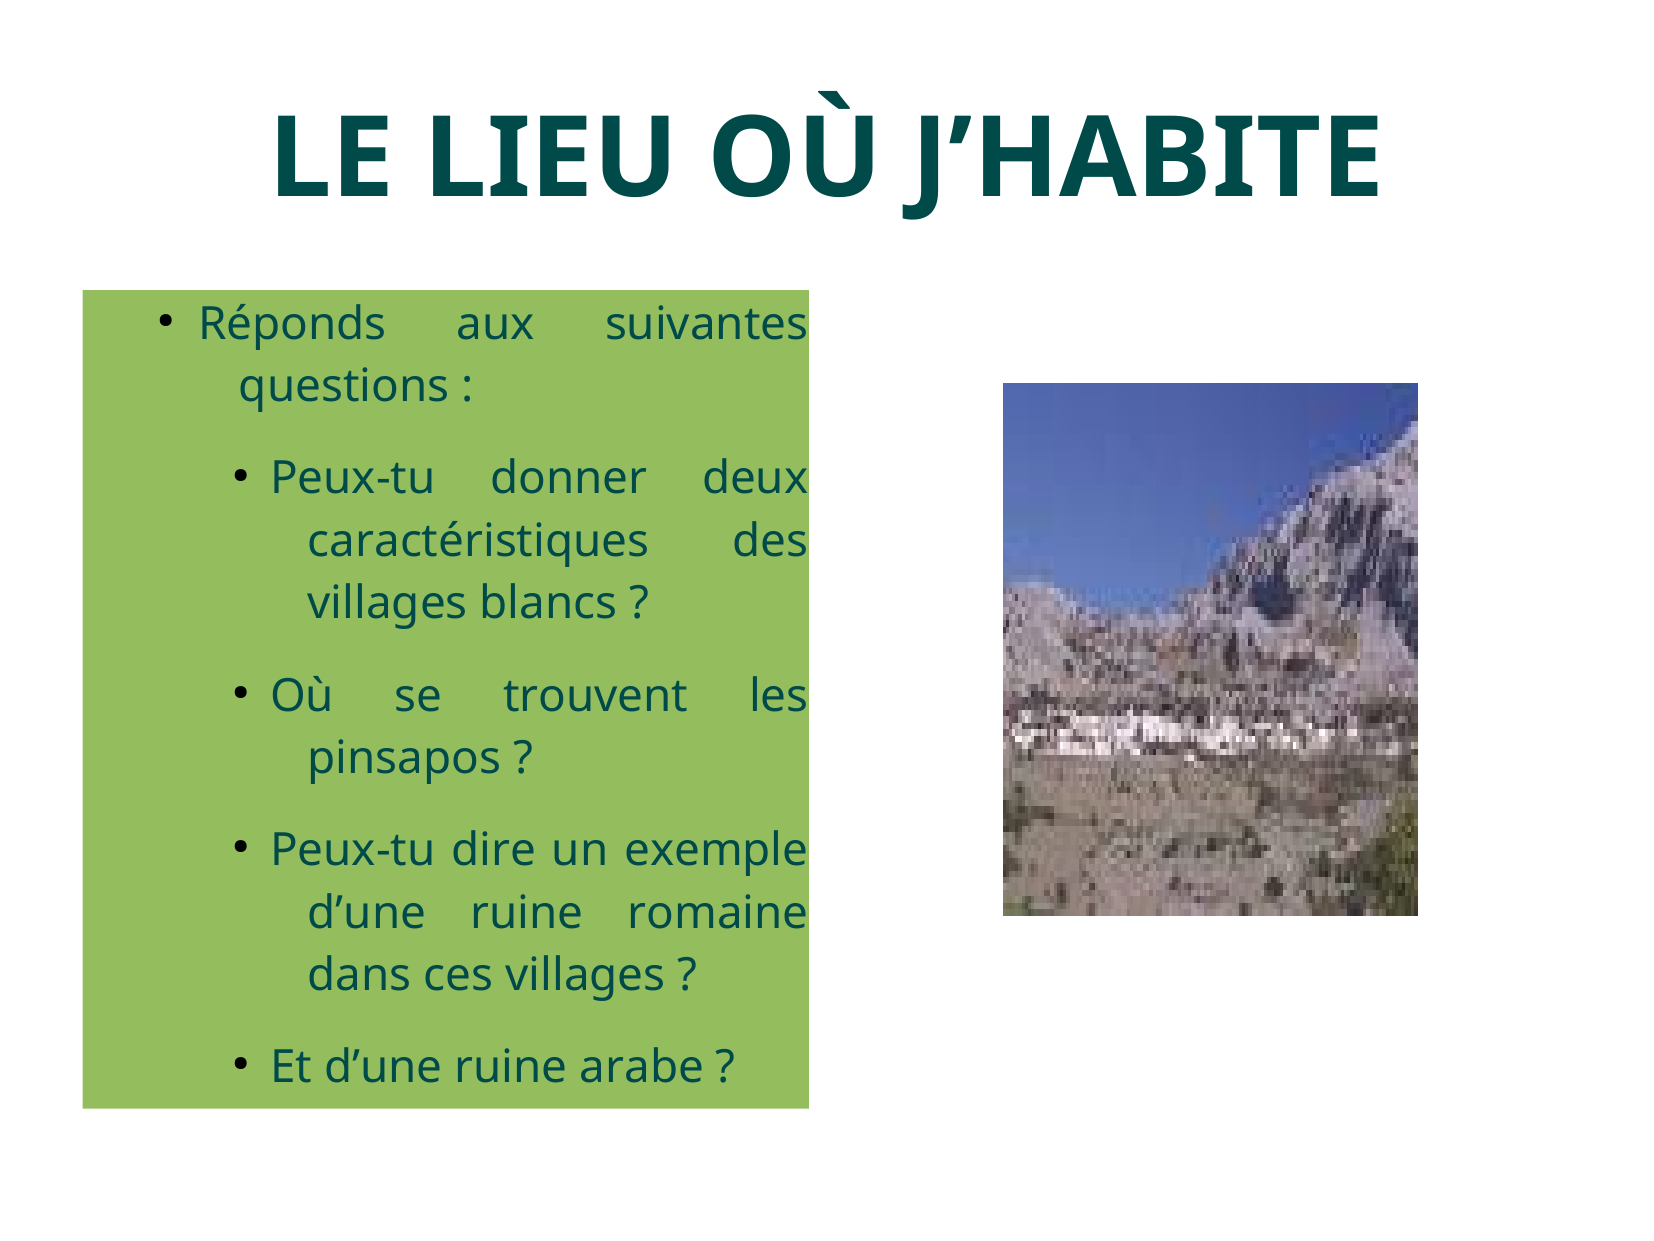

# LE LIEU OÙ J’HABITE
Réponds aux suivantes questions :
Peux-tu donner deux caractéristiques des villages blancs ?
Où se trouvent les pinsapos ?
Peux-tu dire un exemple d’une ruine romaine dans ces villages ?
Et d’une ruine arabe ?